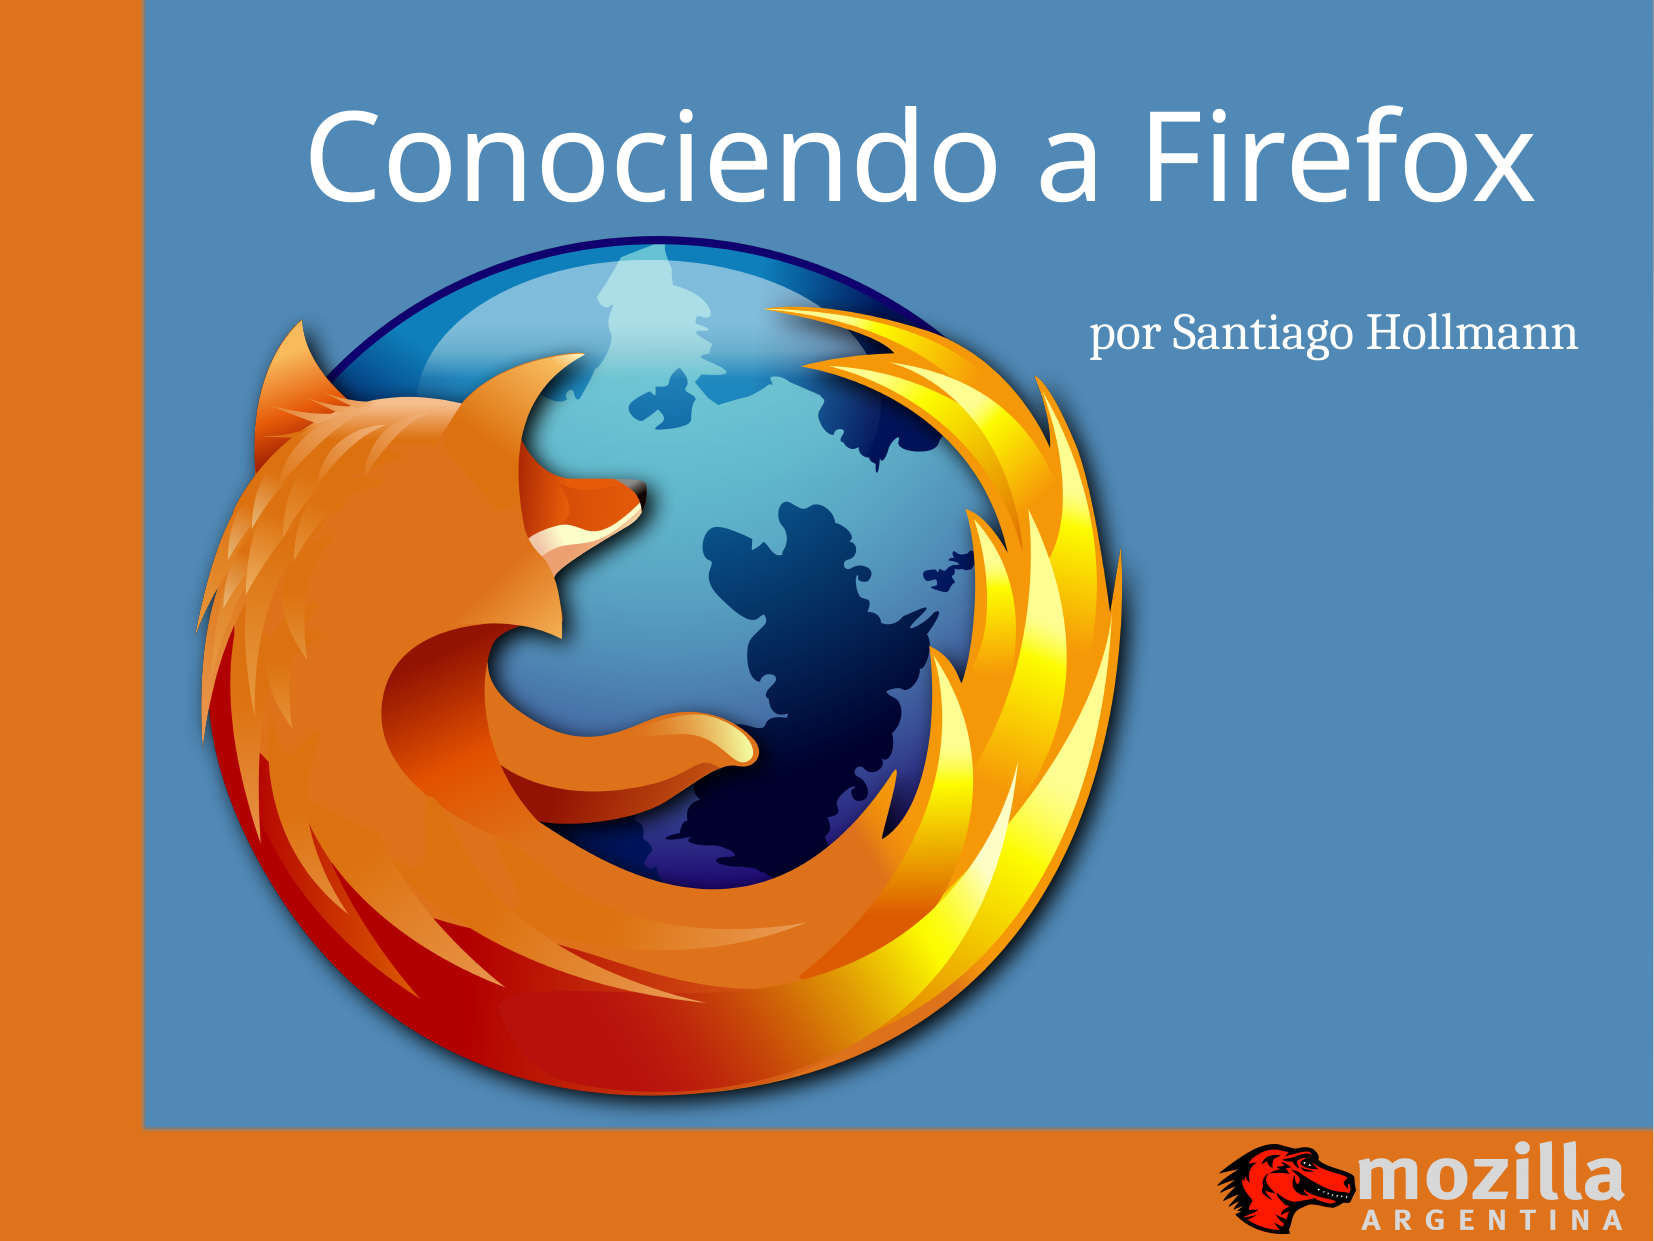

# Conociendo a Firefox
por Santiago Hollmann